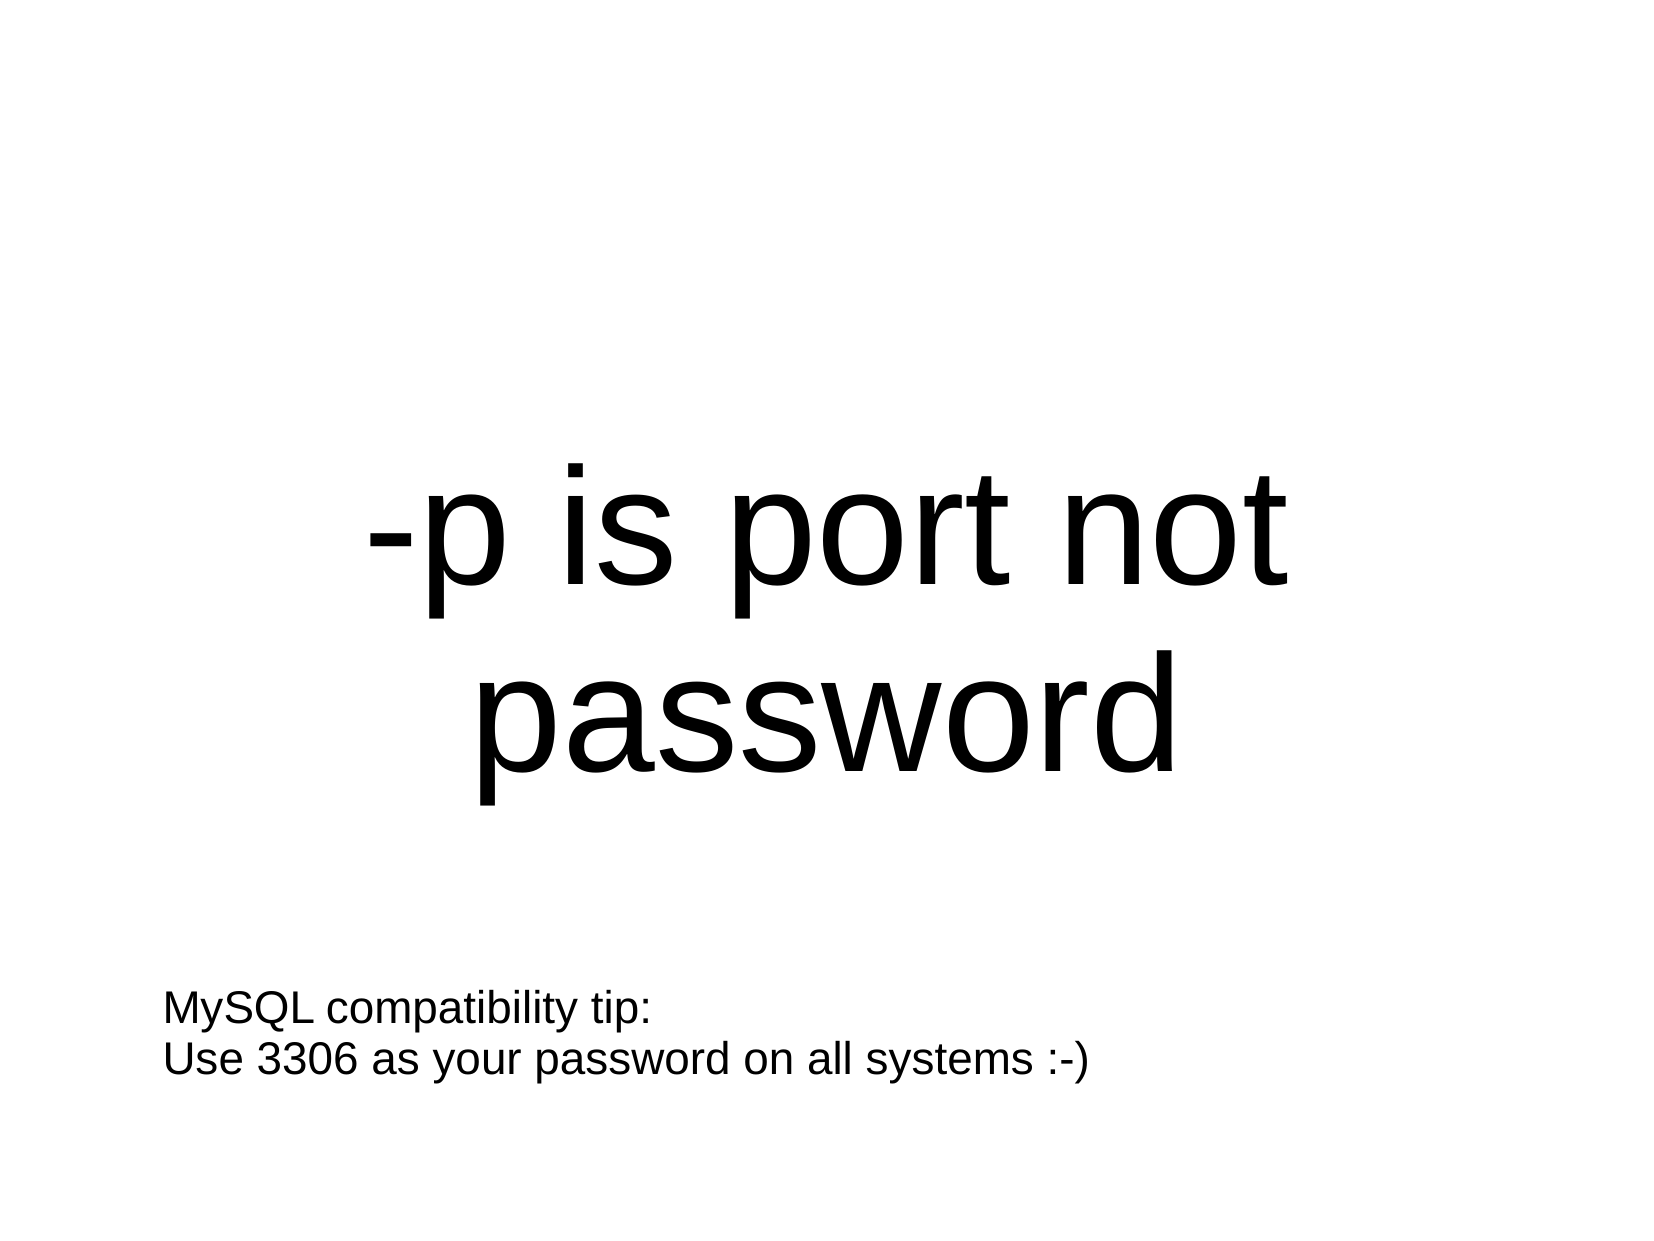

# -p is port not password
MySQL compatibility tip:
Use 3306 as your password on all systems :-)